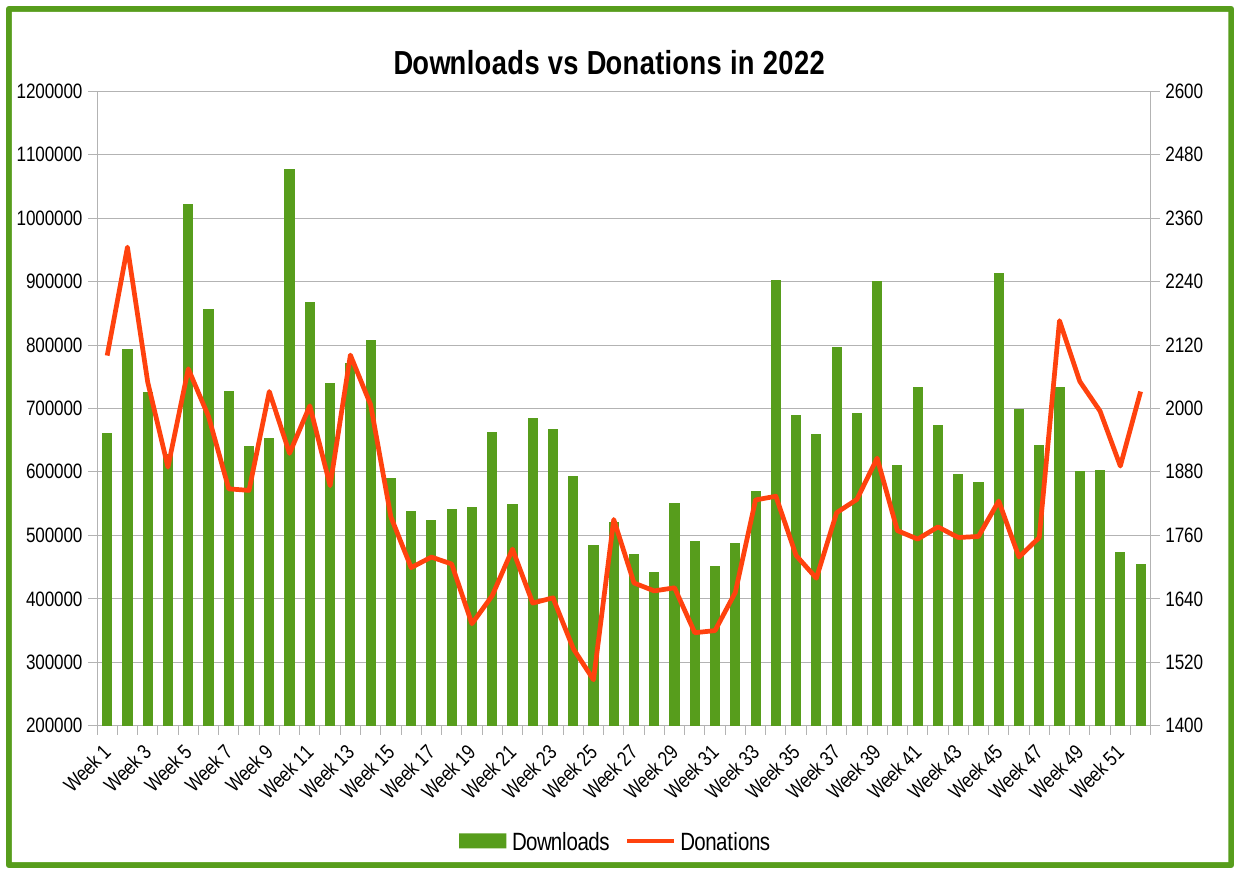

### Chart: Downloads vs Donations in 2022
| Category | Downloads | Donations |
|---|---|---|
| Week 1 | 660775.0 | 2100.0 |
| Week 2 | 793459.0 | 2305.0 |
| Week 3 | 725537.0 | 2050.0 |
| Week 4 | 628375.0 | 1889.0 |
| Week 5 | 1021431.0 | 2075.0 |
| Week 6 | 857234.0 | 1985.0 |
| Week 7 | 726879.0 | 1848.0 |
| Week 8 | 641159.0 | 1845.0 |
| Week 9 | 652642.0 | 2032.0 |
| Week 10 | 1076739.0 | 1915.0 |
| Week 11 | 868186.0 | 2005.0 |
| Week 12 | 740749.0 | 1854.0 |
| Week 13 | 771499.0 | 2101.0 |
| Week 14 | 807299.0 | 2007.0 |
| Week 15 | 590032.0 | 1795.0 |
| Week 16 | 538586.0 | 1699.0 |
| Week 17 | 524615.0 | 1719.0 |
| Week 18 | 542287.0 | 1706.0 |
| Week 19 | 545267.0 | 1593.0 |
| Week 20 | 662602.0 | 1646.0 |
| Week 21 | 548937.0 | 1734.0 |
| Week 22 | 685556.0 | 1632.0 |
| Week 23 | 667200.0 | 1642.0 |
| Week 24 | 593501.0 | 1546.0 |
| Week 25 | 484085.0 | 1487.0 |
| Week 26 | 521368.0 | 1790.0 |
| Week 27 | 470043.0 | 1670.0 |
| Week 28 | 442858.0 | 1655.0 |
| Week 29 | 551322.0 | 1661.0 |
| Week 30 | 490514.0 | 1576.0 |
| Week 31 | 452119.0 | 1580.0 |
| Week 32 | 487646.0 | 1652.0 |
| Week 33 | 569555.0 | 1827.0 |
| Week 34 | 902570.0 | 1834.0 |
| Week 35 | 689082.0 | 1722.0 |
| Week 36 | 659751.0 | 1679.0 |
| Week 37 | 797233.0 | 1803.0 |
| Week 38 | 692473.0 | 1828.0 |
| Week 39 | 901025.0 | 1906.0 |
| Week 40 | 611217.0 | 1769.0 |
| Week 41 | 733250.0 | 1753.0 |
| Week 42 | 673448.0 | 1776.0 |
| Week 43 | 596504.0 | 1756.0 |
| Week 44 | 583734.0 | 1758.0 |
| Week 45 | 913483.0 | 1825.0 |
| Week 46 | 699221.0 | 1719.0 |
| Week 47 | 643134.0 | 1756.0 |
| Week 48 | 733343.0 | 2166.0 |
| Week 49 | 600906.0 | 2051.0 |
| Week 50 | 602799.0 | 1995.0 |
| Week 51 | 473092.0 | 1891.0 |
| Week 52 | 454596.0 | 2032.0 |